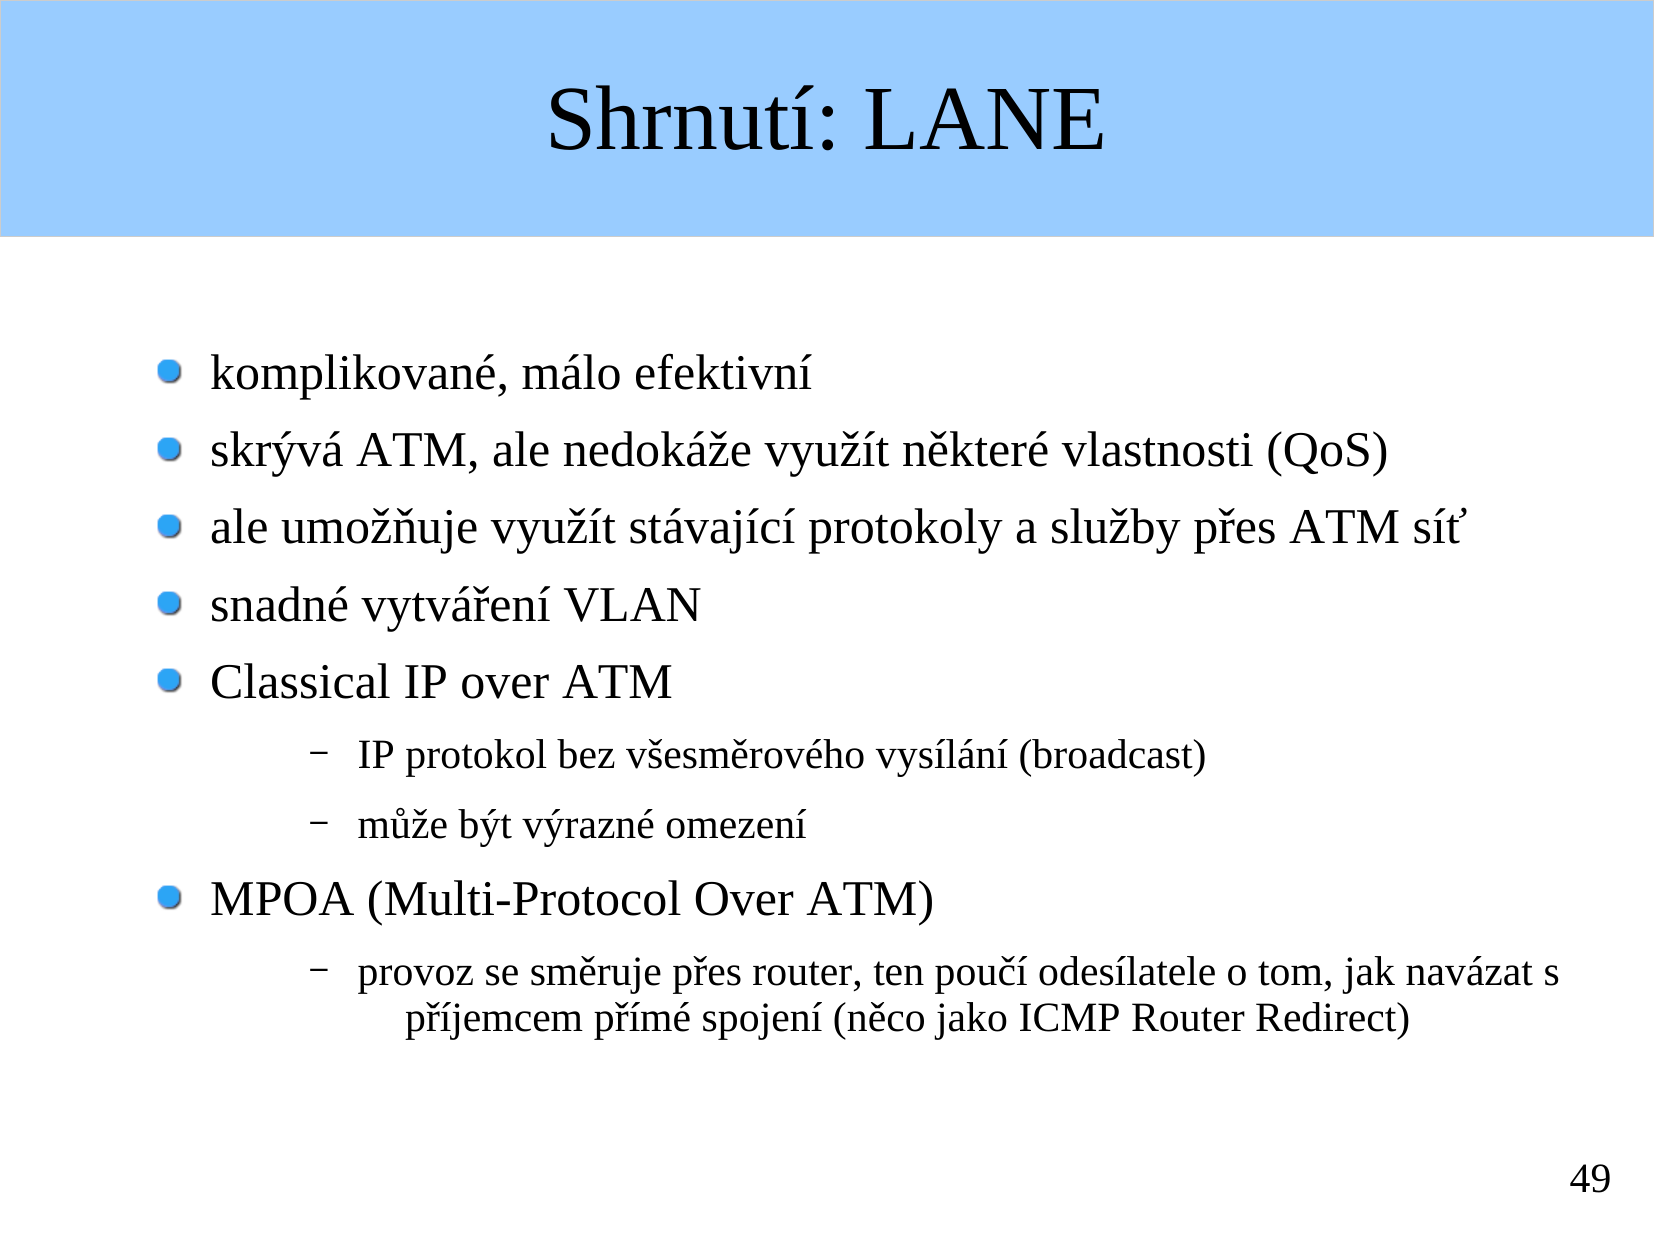

# Shrnutí: LANE
komplikované, málo efektivní
skrývá ATM, ale nedokáže využít některé vlastnosti (QoS)
ale umožňuje využít stávající protokoly a služby přes ATM síť
snadné vytváření VLAN
Classical IP over ATM
IP protokol bez všesměrového vysílání (broadcast)
může být výrazné omezení
MPOA (Multi-Protocol Over ATM)
provoz se směruje přes router, ten poučí odesílatele o tom, jak navázat s příjemcem přímé spojení (něco jako ICMP Router Redirect)